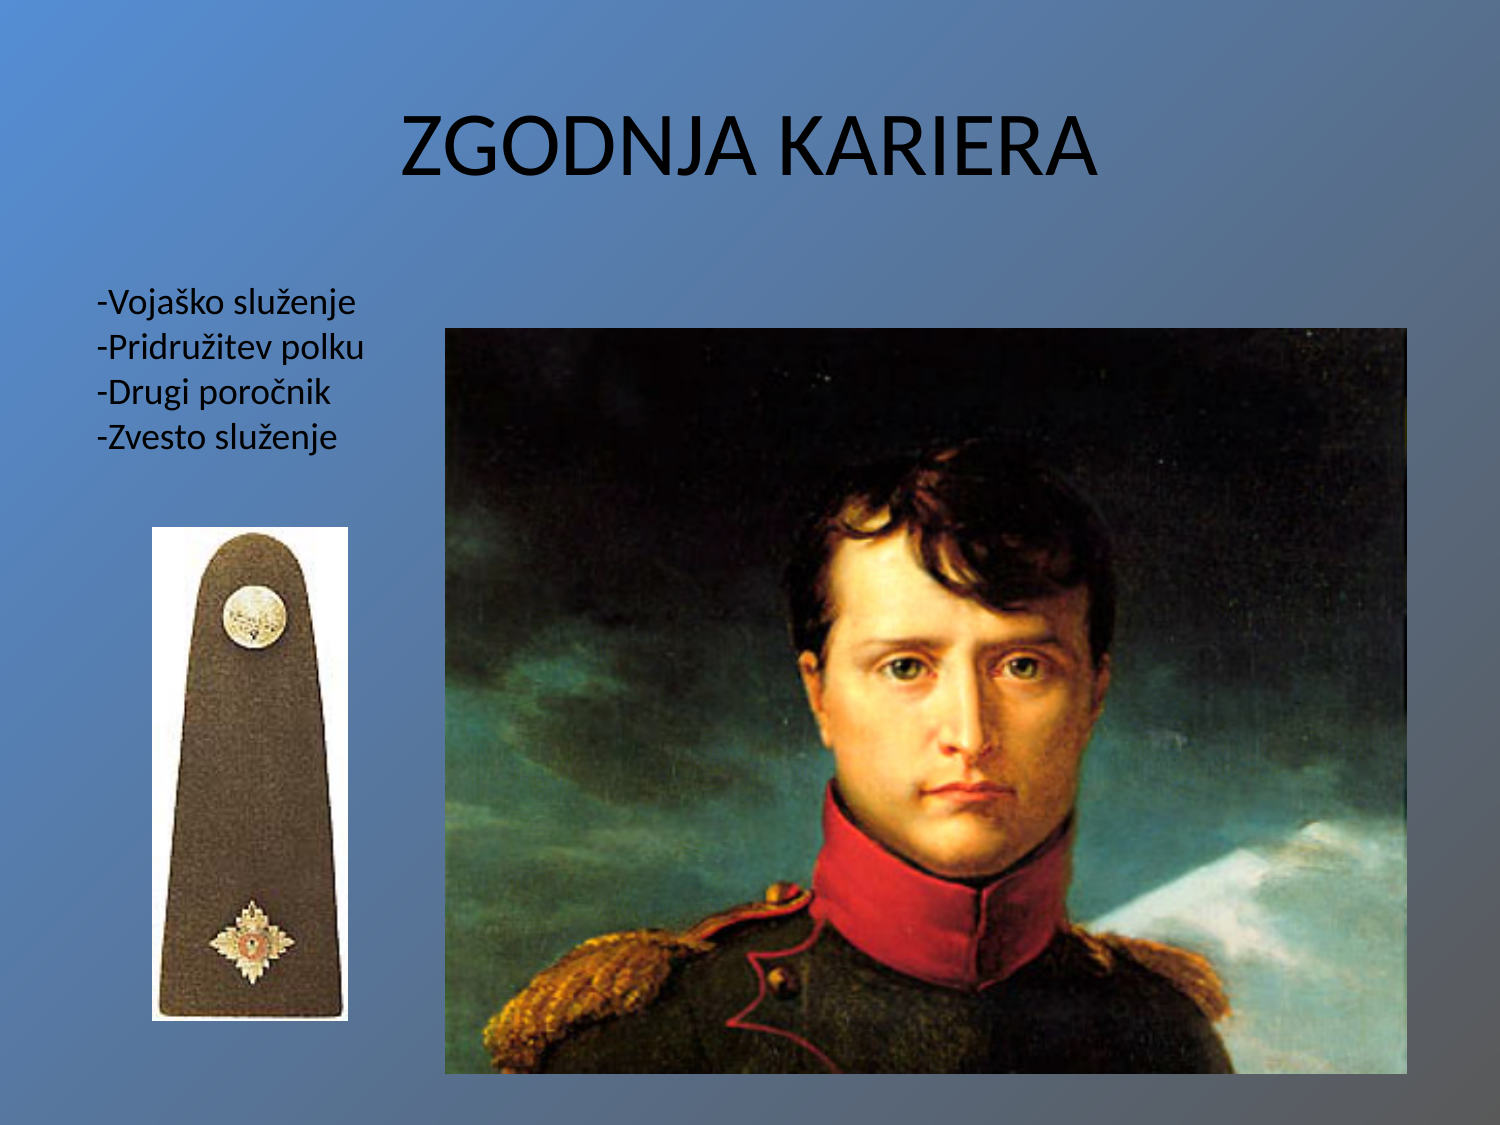

# ZGODNJA KARIERA
-Vojaško služenje
-Pridružitev polku
-Drugi poročnik
-Zvesto služenje